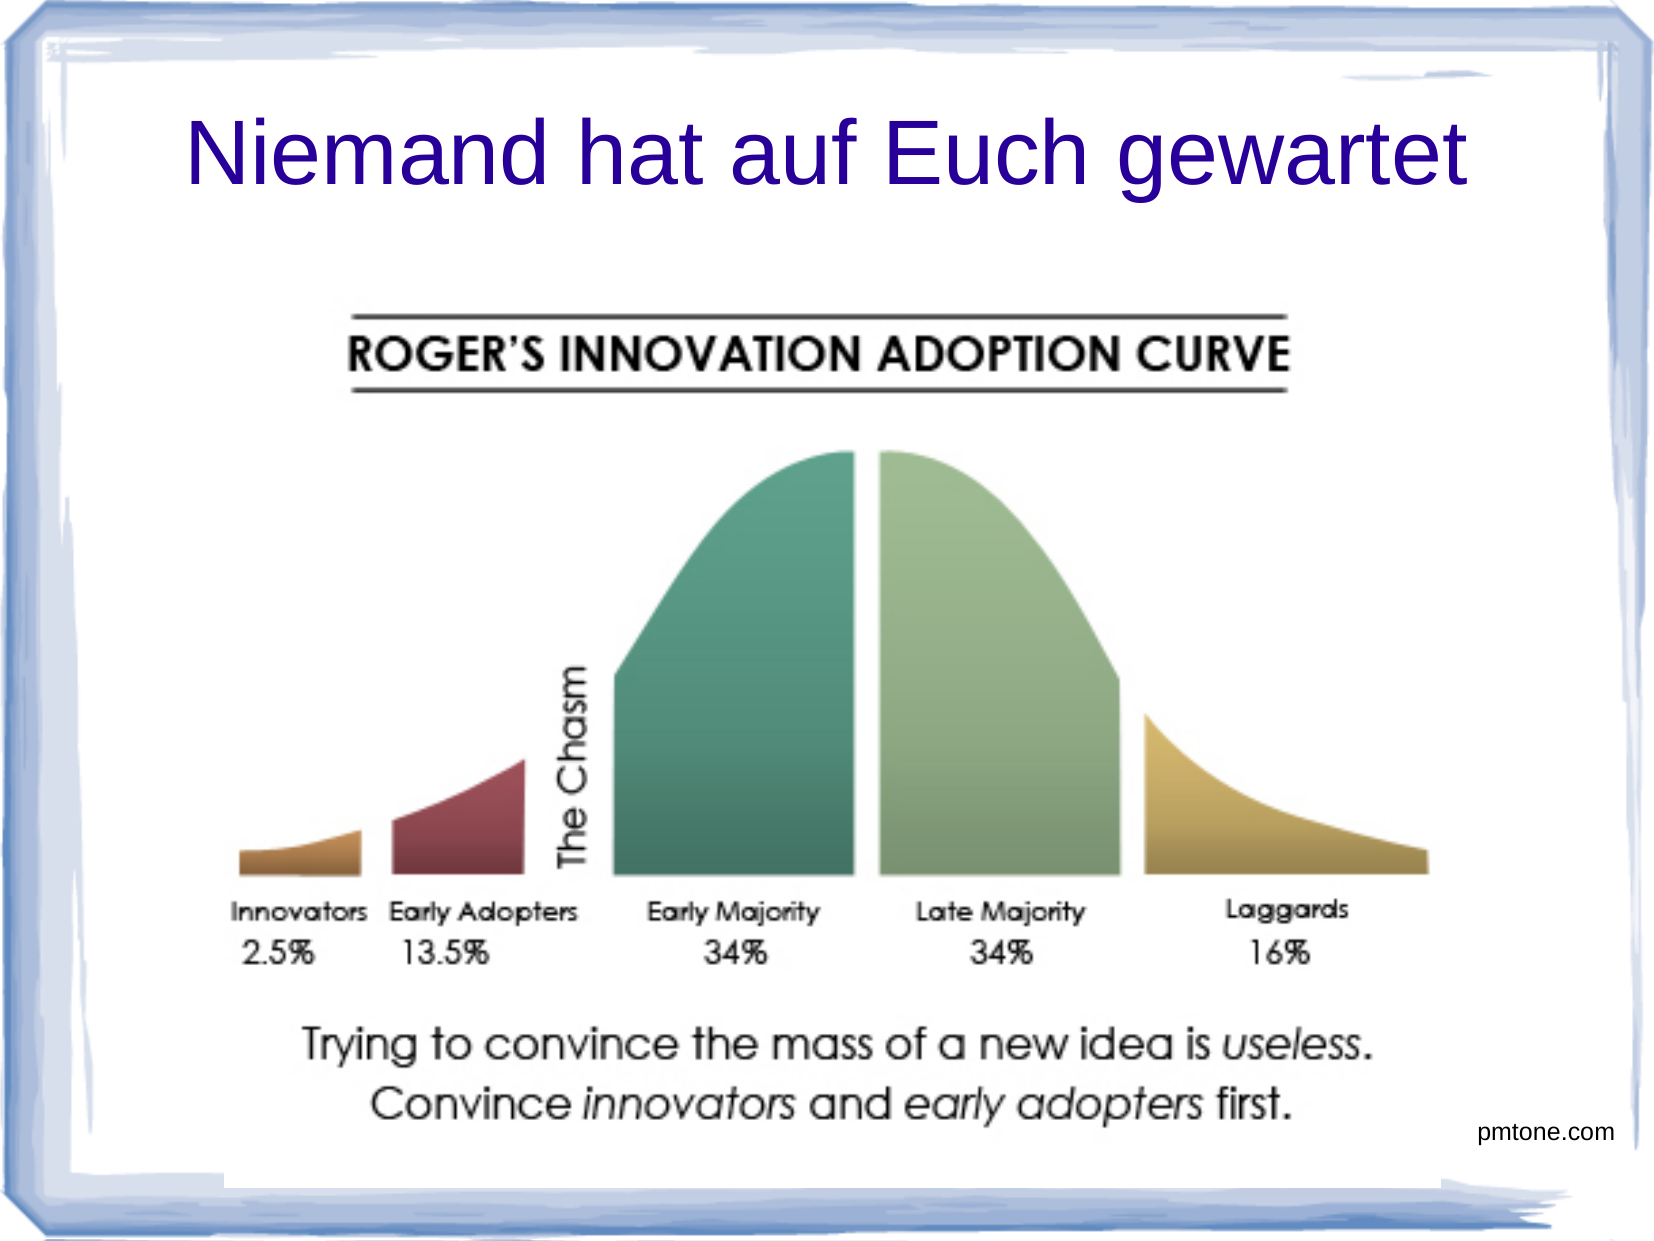

# Niemand hat auf Euch gewartet
pmtone.com